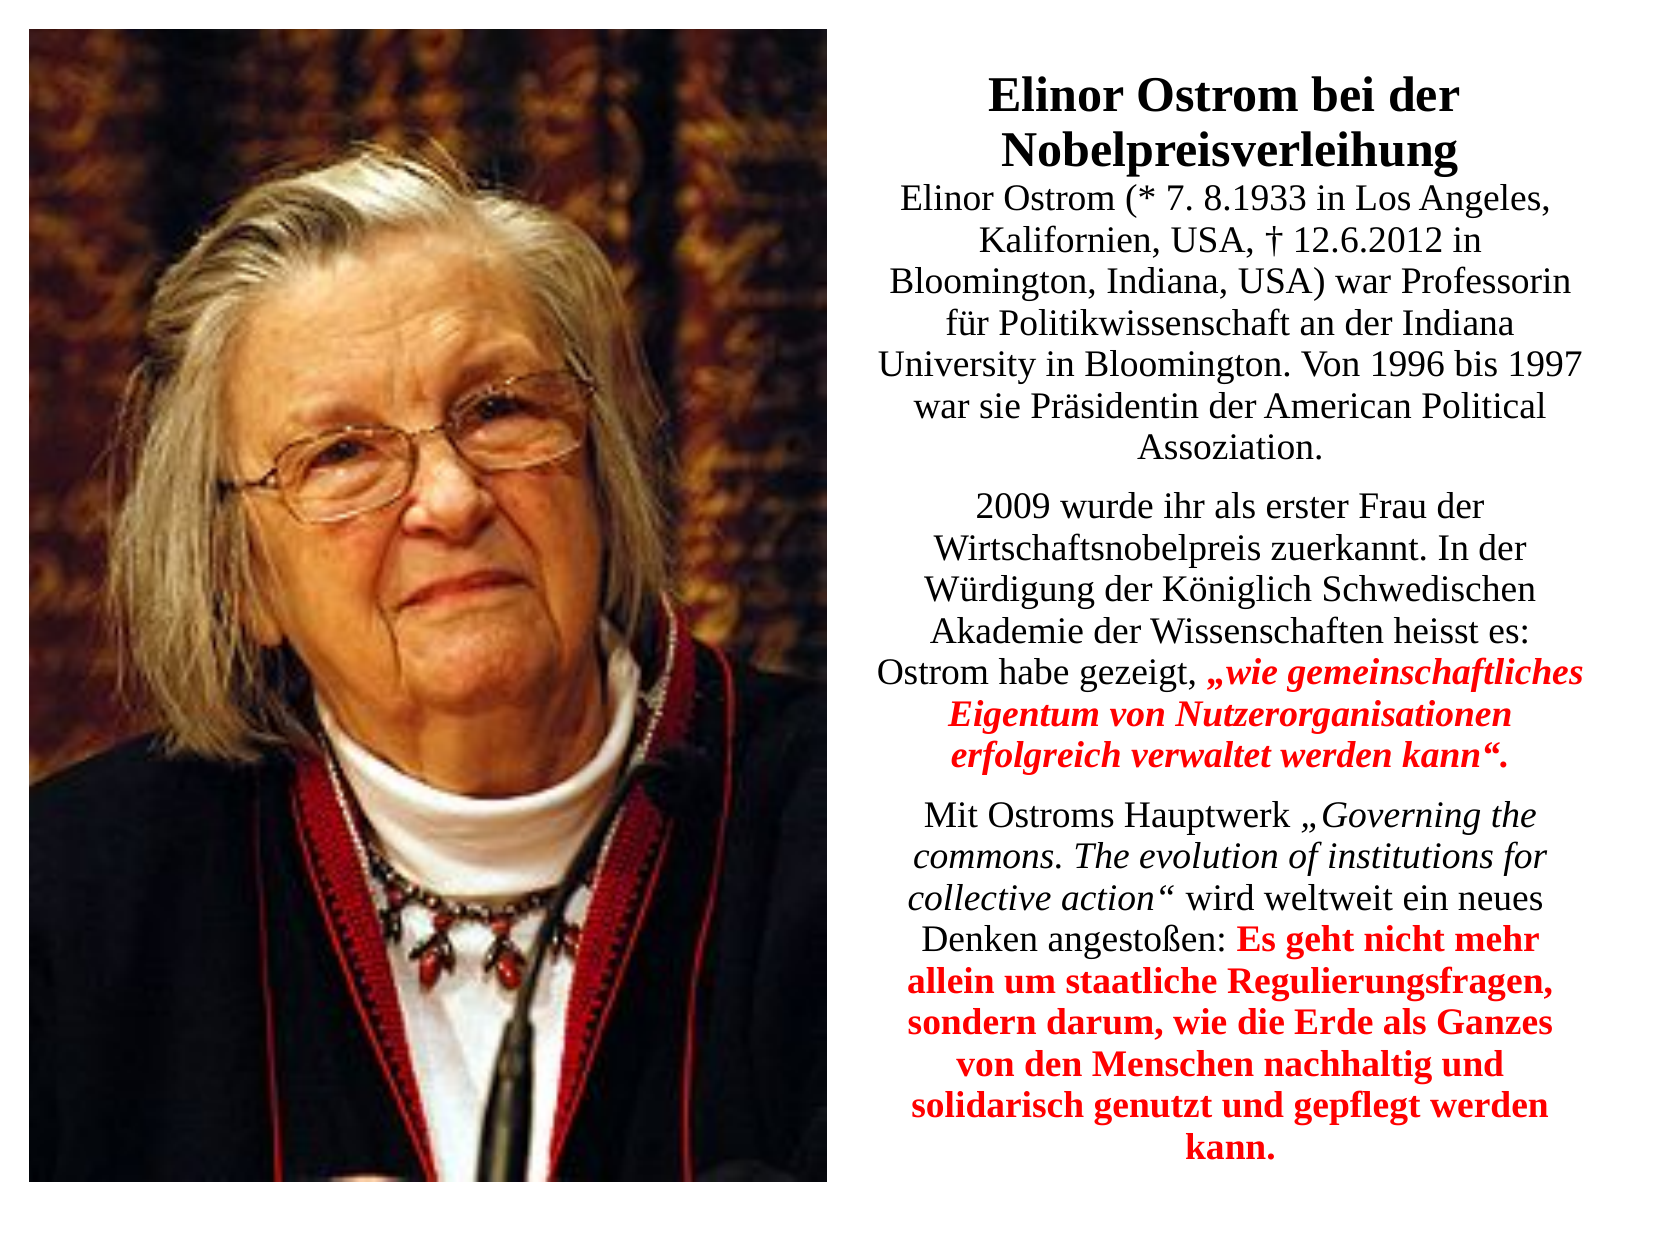

Elinor Ostrom bei der
Nobelpreisverleihung
Elinor Ostrom (* 7. 8.1933 in Los Angeles,
Kalifornien, USA, † 12.6.2012 in Bloomington, Indiana, USA) war Professorin für Politikwissenschaft an der Indiana University in Bloomington. Von 1996 bis 1997 war sie Präsidentin der American Political Assoziation.
2009 wurde ihr als erster Frau der Wirtschaftsnobelpreis zuerkannt. In der Würdigung der Königlich Schwedischen Akademie der Wissenschaften heisst es: Ostrom habe gezeigt, „wie gemeinschaftliches Eigentum von Nutzerorganisationen erfolgreich verwaltet werden kann“.
Mit Ostroms Hauptwerk „Governing the commons. The evolution of institutions for collective action“ wird weltweit ein neues
Denken angestoßen: Es geht nicht mehr allein um staatliche Regulierungsfragen, sondern darum, wie die Erde als Ganzes von den Menschen nachhaltig und solidarisch genutzt und gepflegt werden kann.